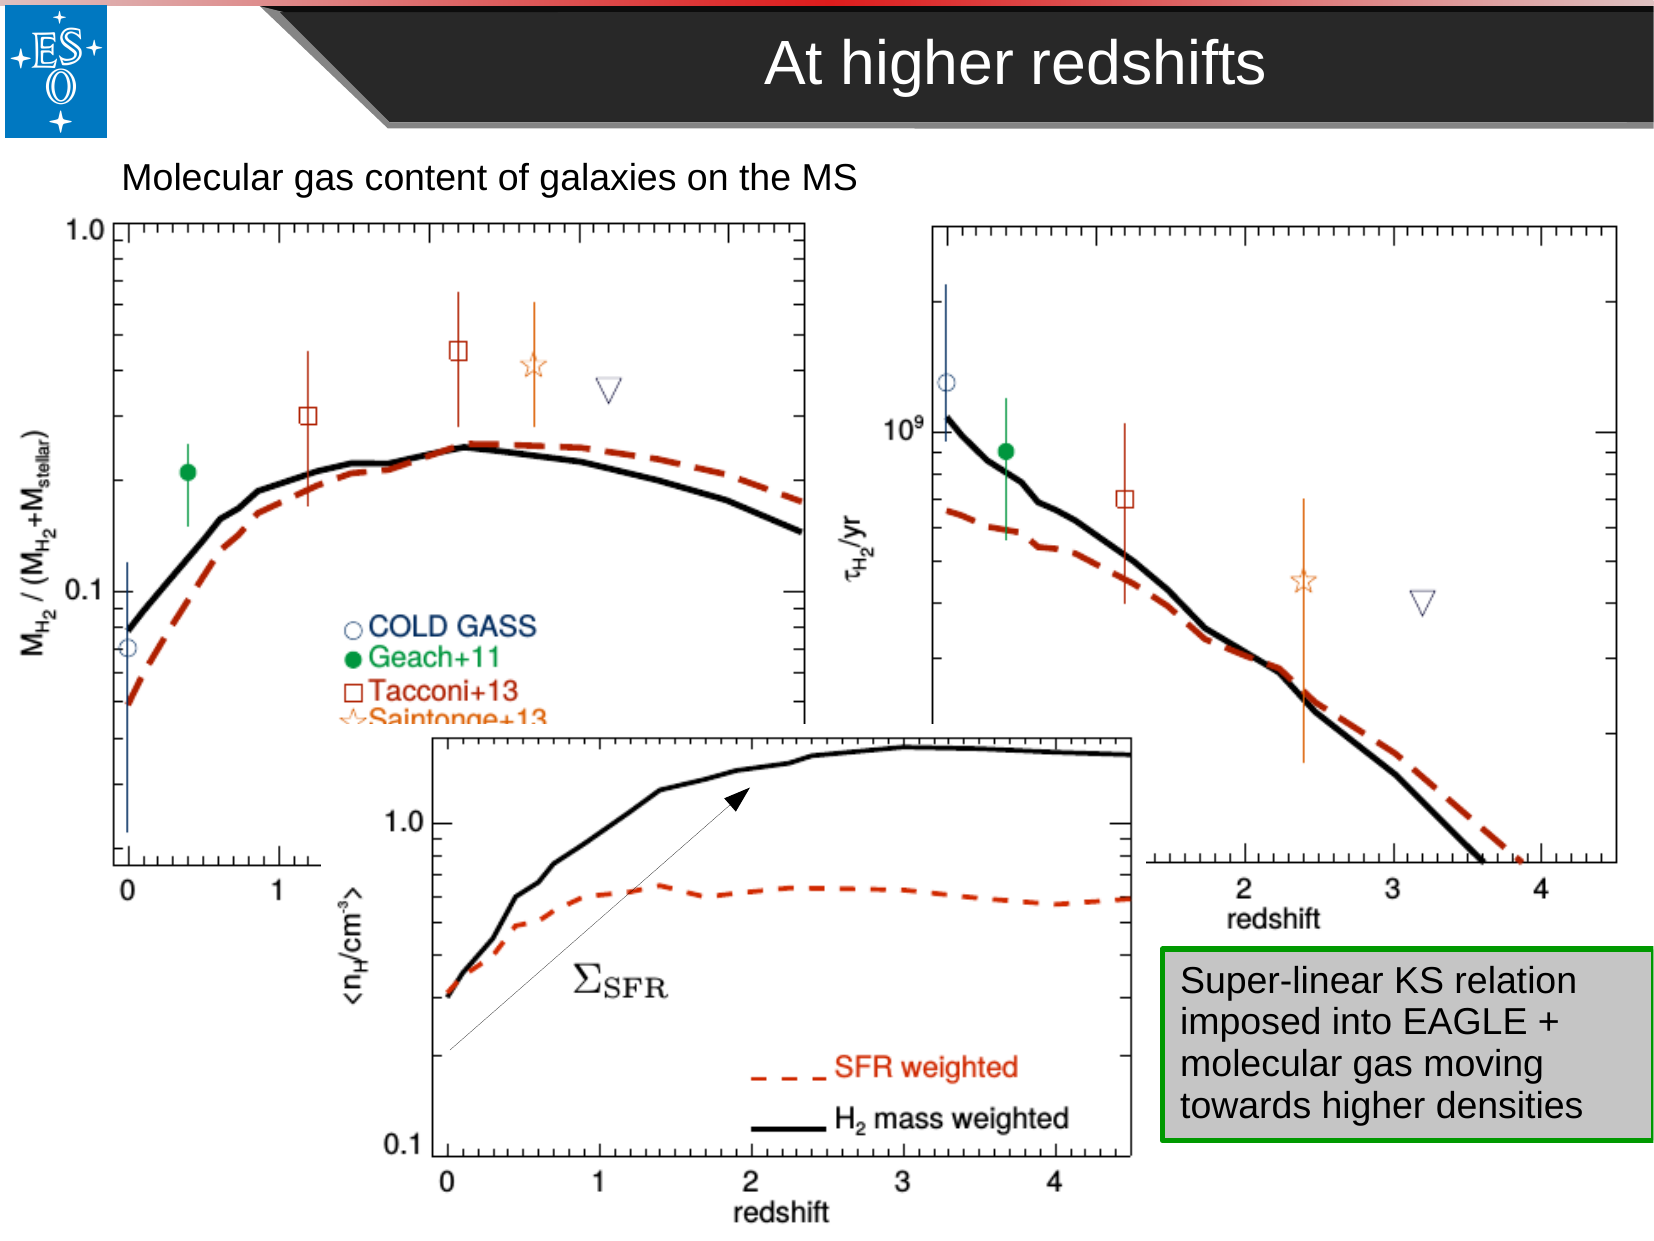

# At higher redshifts
Molecular gas content of galaxies on the MS
Super-linear KS relation imposed into EAGLE + molecular gas moving towards higher densities